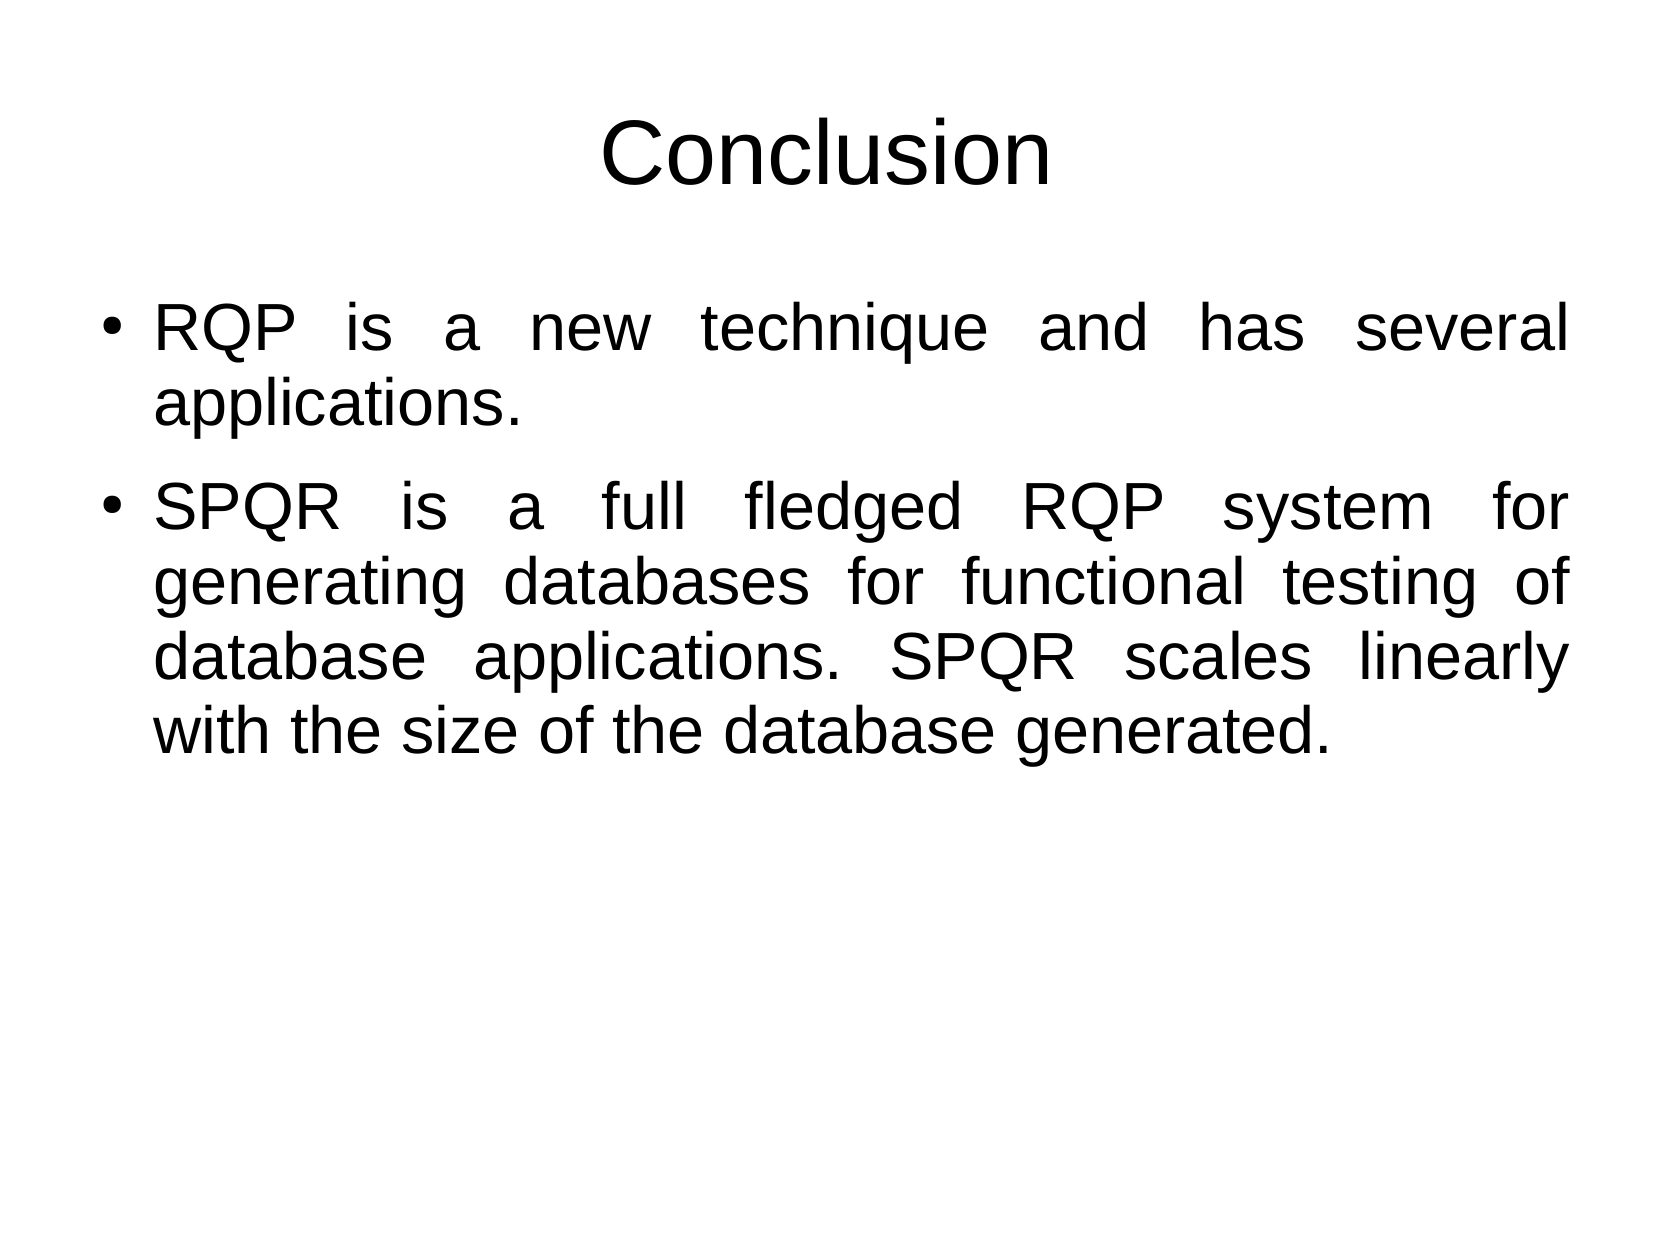

# Conclusion
RQP is a new technique and has several applications.
SPQR is a full fledged RQP system for generating databases for functional testing of database applications. SPQR scales linearly with the size of the database generated.